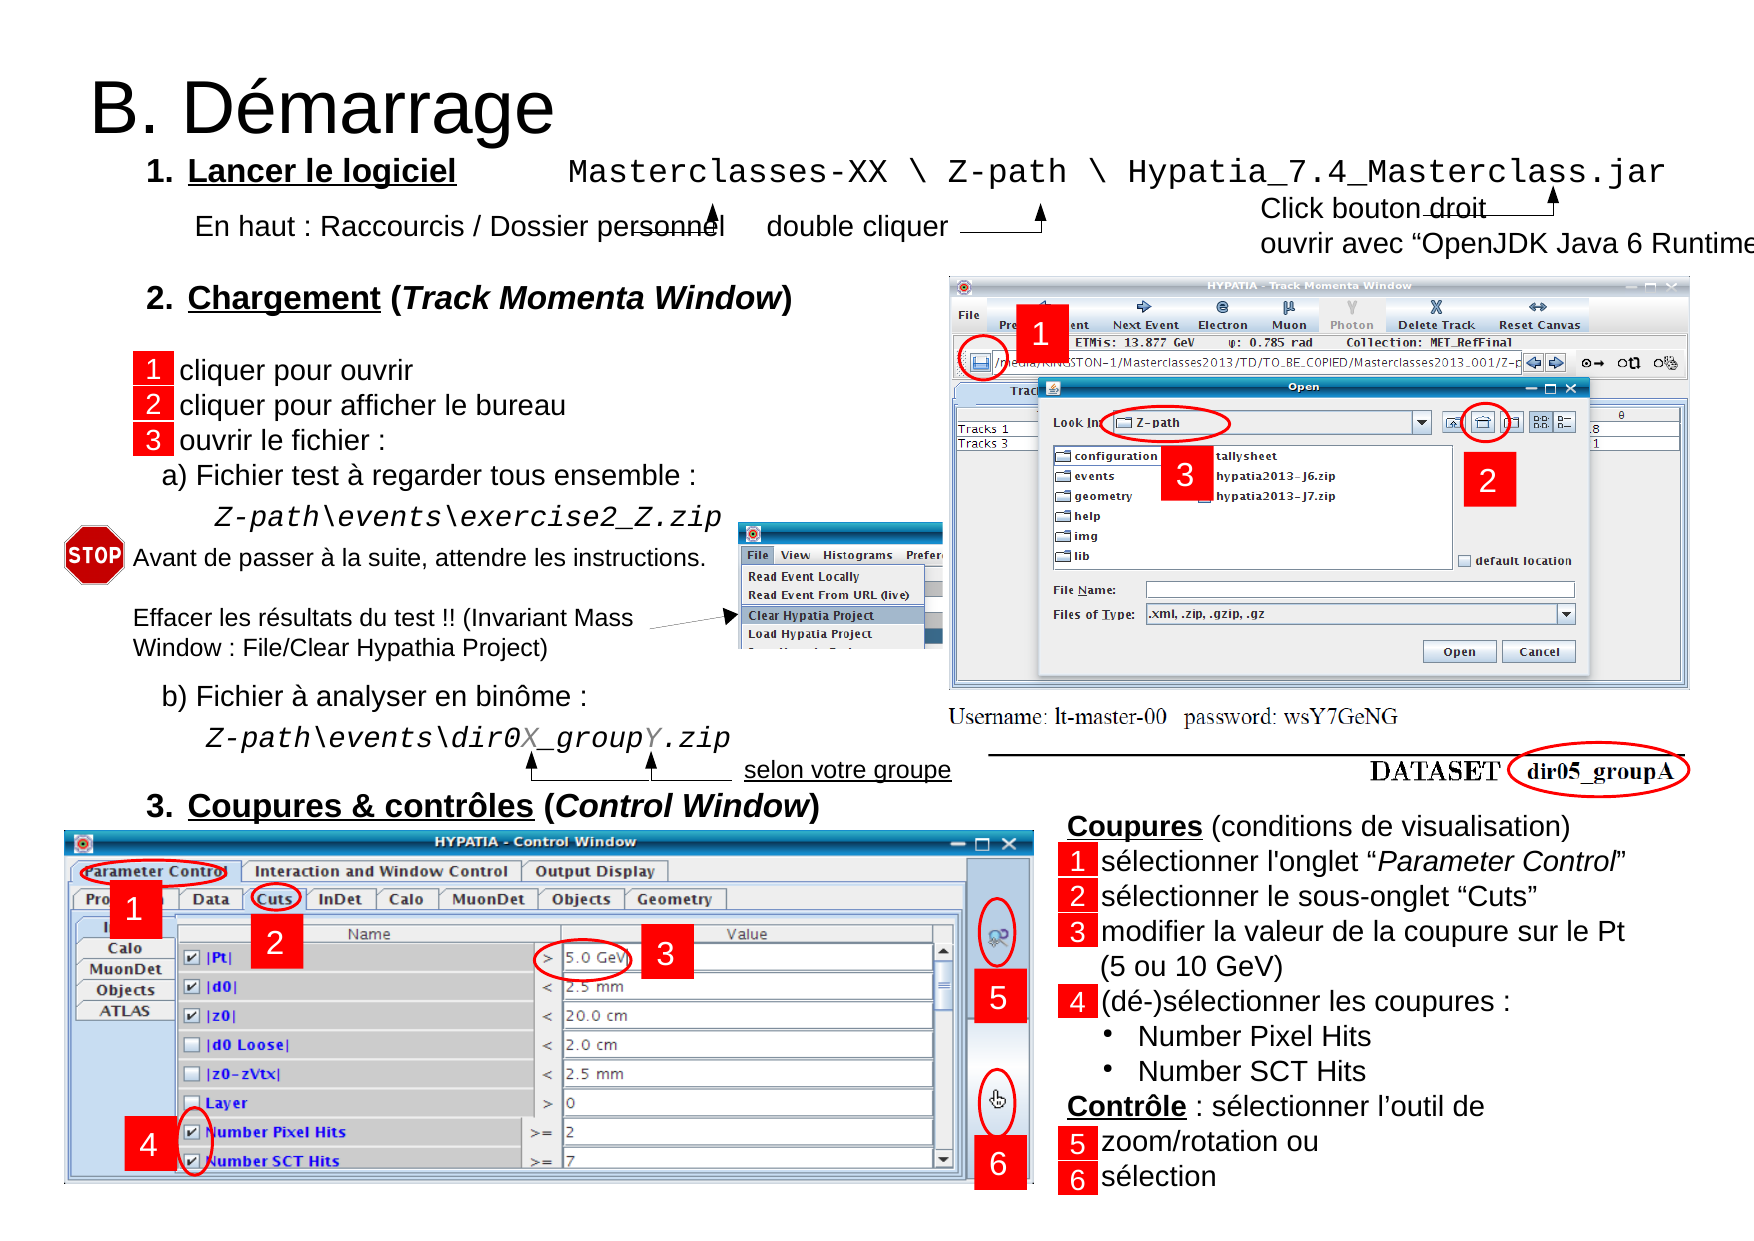

# B. Démarrage
Lancer le logiciel Masterclasses-XX \ Z-path \ Hypatia_7.4_Masterclass.jar
Chargement (Track Momenta Window)
Coupures & contrôles (Control Window)
Click bouton droit
ouvrir avec “OpenJDK Java 6 Runtime”
En haut : Raccourcis / Dossier personnel
double cliquer
1
1) cliquer pour ouvrir
2) cliquer pour afficher le bureau
3) ouvrir le fichier :
 a) Fichier test à regarder tous ensemble :
Z-path\events\exercise2_Z.zip
 b) Fichier à analyser en binôme :
Z-path\events\dir0X_groupY.zip
1
2
3
3
2
Avant de passer à la suite, attendre les instructions.
Effacer les résultats du test !! (Invariant Mass Window : File/Clear Hypathia Project)
selon votre groupe
Coupures (conditions de visualisation)
1) sélectionner l'onglet “Parameter Control”
2) sélectionner le sous-onglet “Cuts”
3) modifier la valeur de la coupure sur le Pt (5 ou 10 GeV)
4) (dé-)sélectionner les coupures :
Number Pixel Hits
Number SCT Hits
Contrôle : sélectionner l’outil de
5) zoom/rotation ou
6) sélection
1
2
3
5
4
6
1
2
1
3
2
3
5
4
4
5
6
6